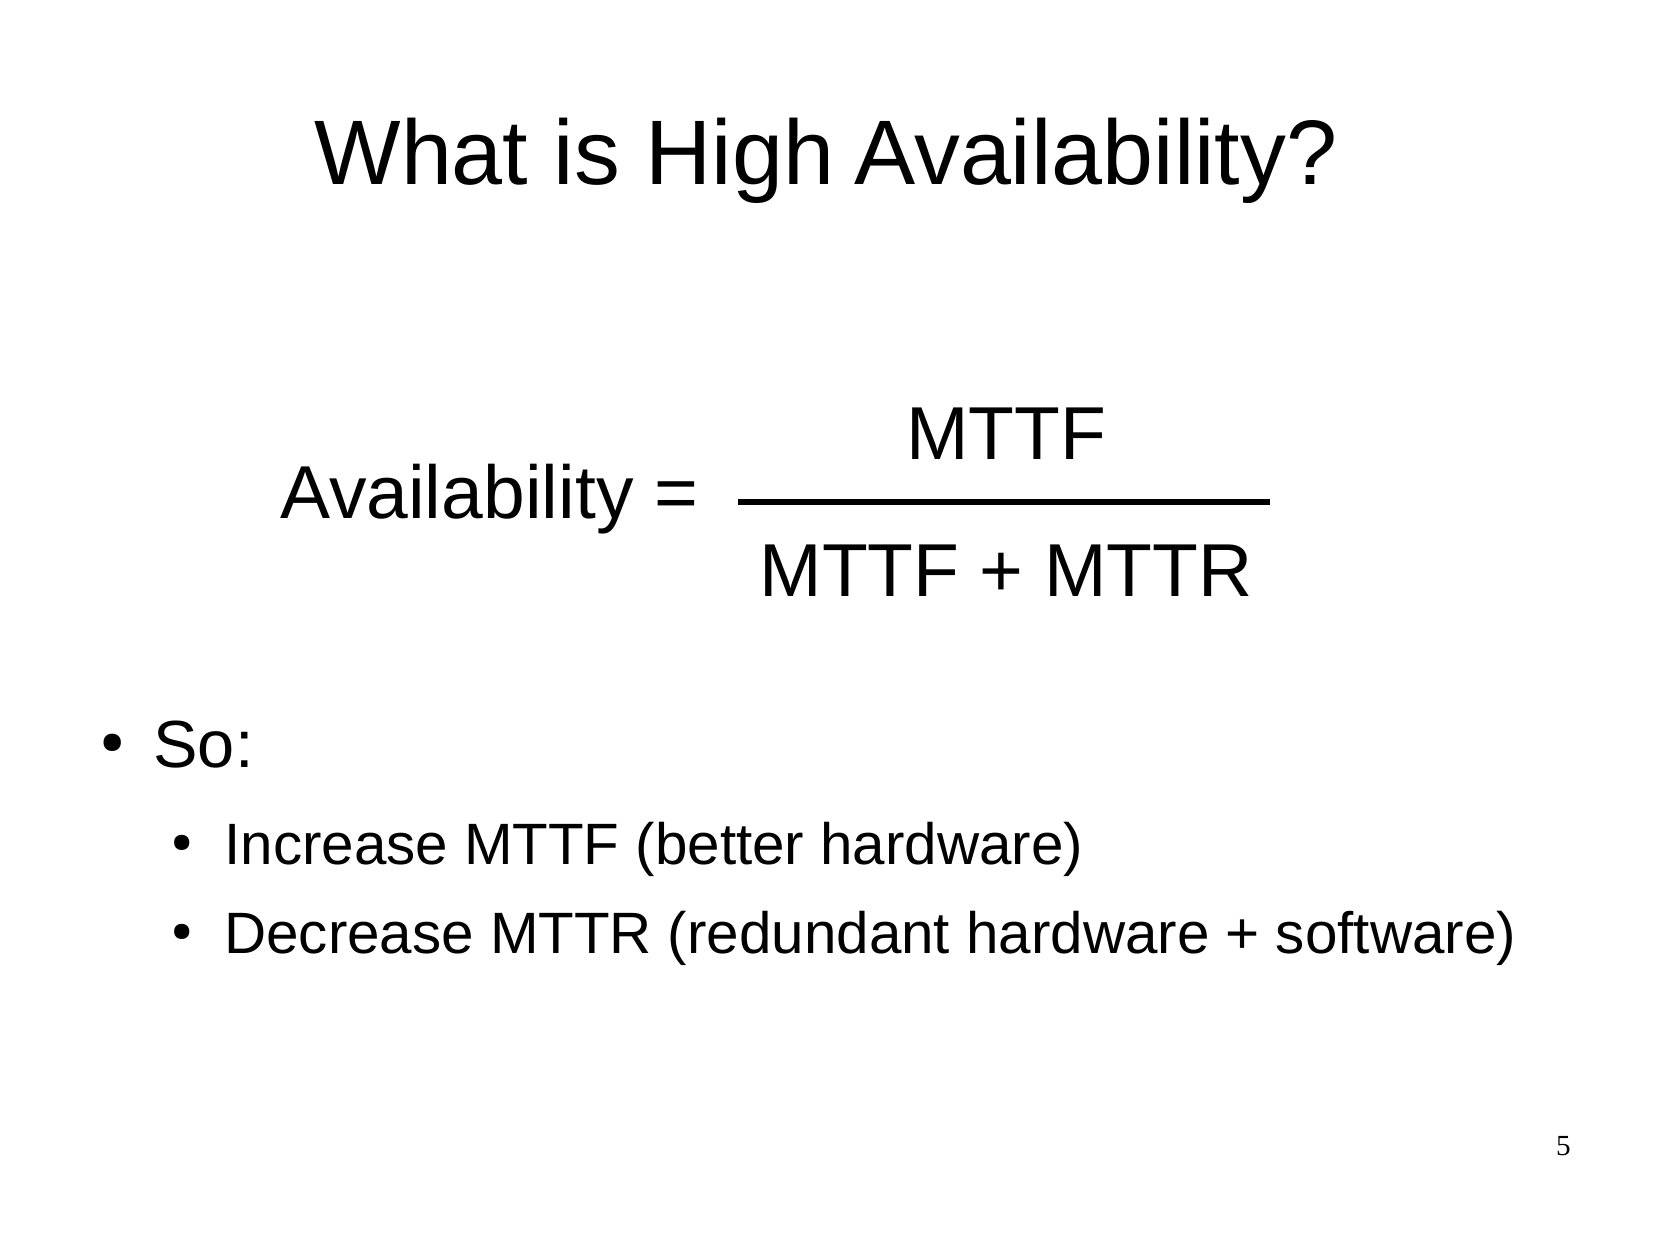

What is High Availability?
# So:
Increase MTTF (better hardware)
Decrease MTTR (redundant hardware + software)
MTTF
Availability =
MTTF + MTTR
5